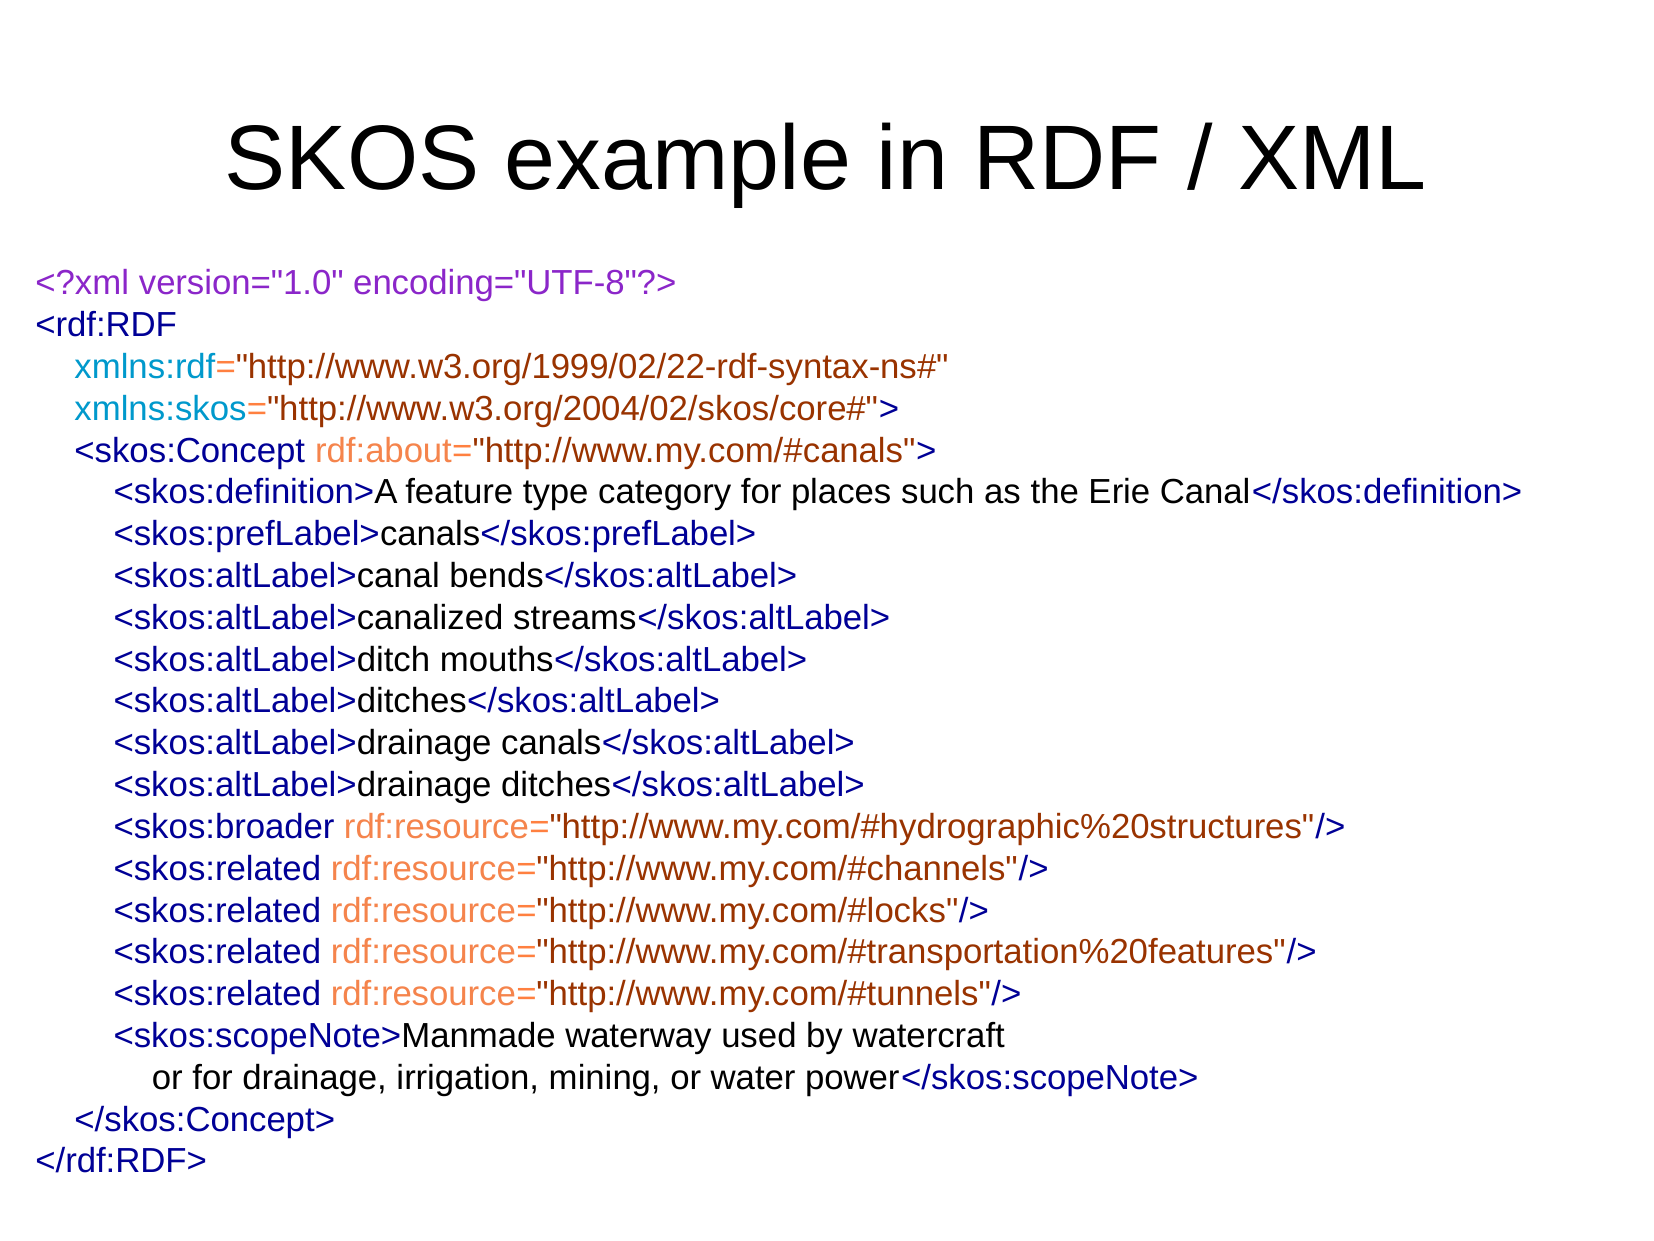

# SKOS example in RDF / XML
<?xml version="1.0" encoding="UTF-8"?>
<rdf:RDF
 xmlns:rdf="http://www.w3.org/1999/02/22-rdf-syntax-ns#"
 xmlns:skos="http://www.w3.org/2004/02/skos/core#">
 <skos:Concept rdf:about="http://www.my.com/#canals">
 <skos:definition>A feature type category for places such as the Erie Canal</skos:definition>
 <skos:prefLabel>canals</skos:prefLabel>
 <skos:altLabel>canal bends</skos:altLabel>
 <skos:altLabel>canalized streams</skos:altLabel>
 <skos:altLabel>ditch mouths</skos:altLabel>
 <skos:altLabel>ditches</skos:altLabel>
 <skos:altLabel>drainage canals</skos:altLabel>
 <skos:altLabel>drainage ditches</skos:altLabel>
 <skos:broader rdf:resource="http://www.my.com/#hydrographic%20structures"/>
 <skos:related rdf:resource="http://www.my.com/#channels"/>
 <skos:related rdf:resource="http://www.my.com/#locks"/>
 <skos:related rdf:resource="http://www.my.com/#transportation%20features"/>
 <skos:related rdf:resource="http://www.my.com/#tunnels"/>
 <skos:scopeNote>Manmade waterway used by watercraft
 or for drainage, irrigation, mining, or water power</skos:scopeNote>
 </skos:Concept>
</rdf:RDF>